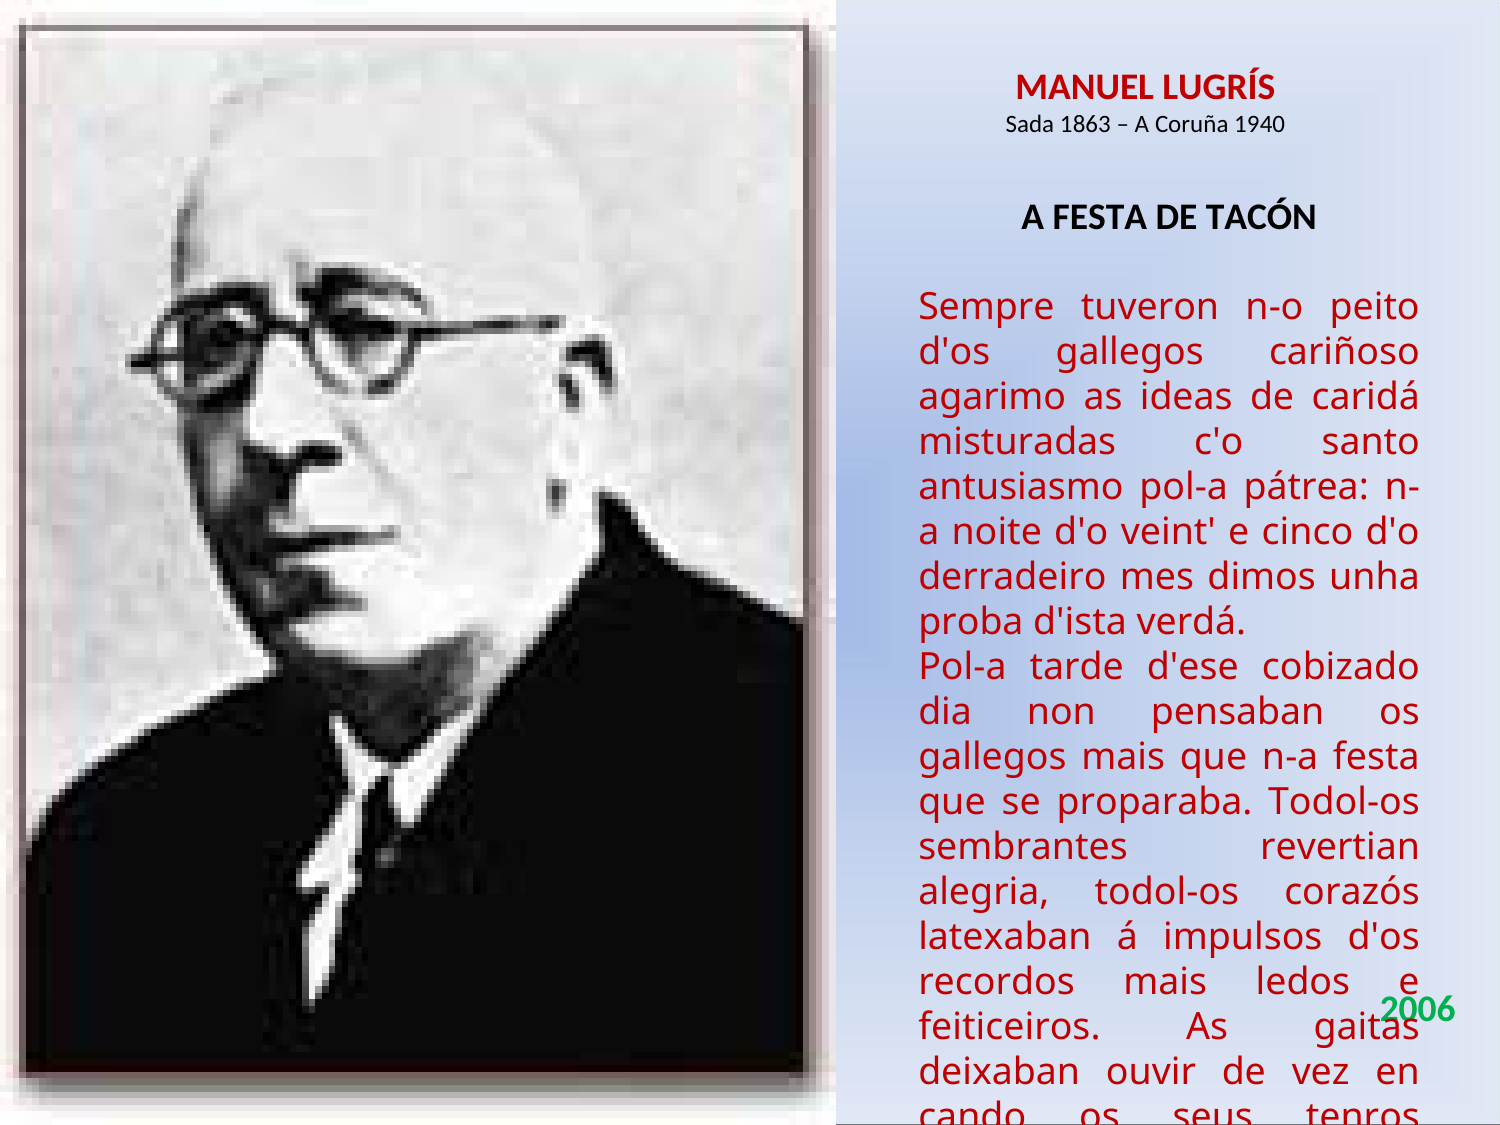

MANUEL LUGRÍS
Sada 1863 – A Coruña 1940
A FESTA DE TACÓN
Sempre tuveron n-o peito d'os gallegos cariñoso agarimo as ideas de caridá misturadas c'o santo antusiasmo pol-a pátrea: n-a noite d'o veint' e cinco d'o derradeiro mes dimos unha proba d'ista verdá.
Pol-a tarde d'ese cobizado dia non pensaban os gallegos mais que n-a festa que se proparaba. Todol-os sembrantes revertian alegria, todol-os corazós latexaban á impulsos d'os recordos mais ledos e feiticeiros. As gaitas deixaban ouvir de vez en cando os seus tenros conceutos, xa co'a churrusqueira muiñeira, xa co'a vagarosa e sempre divina alborada...
2006